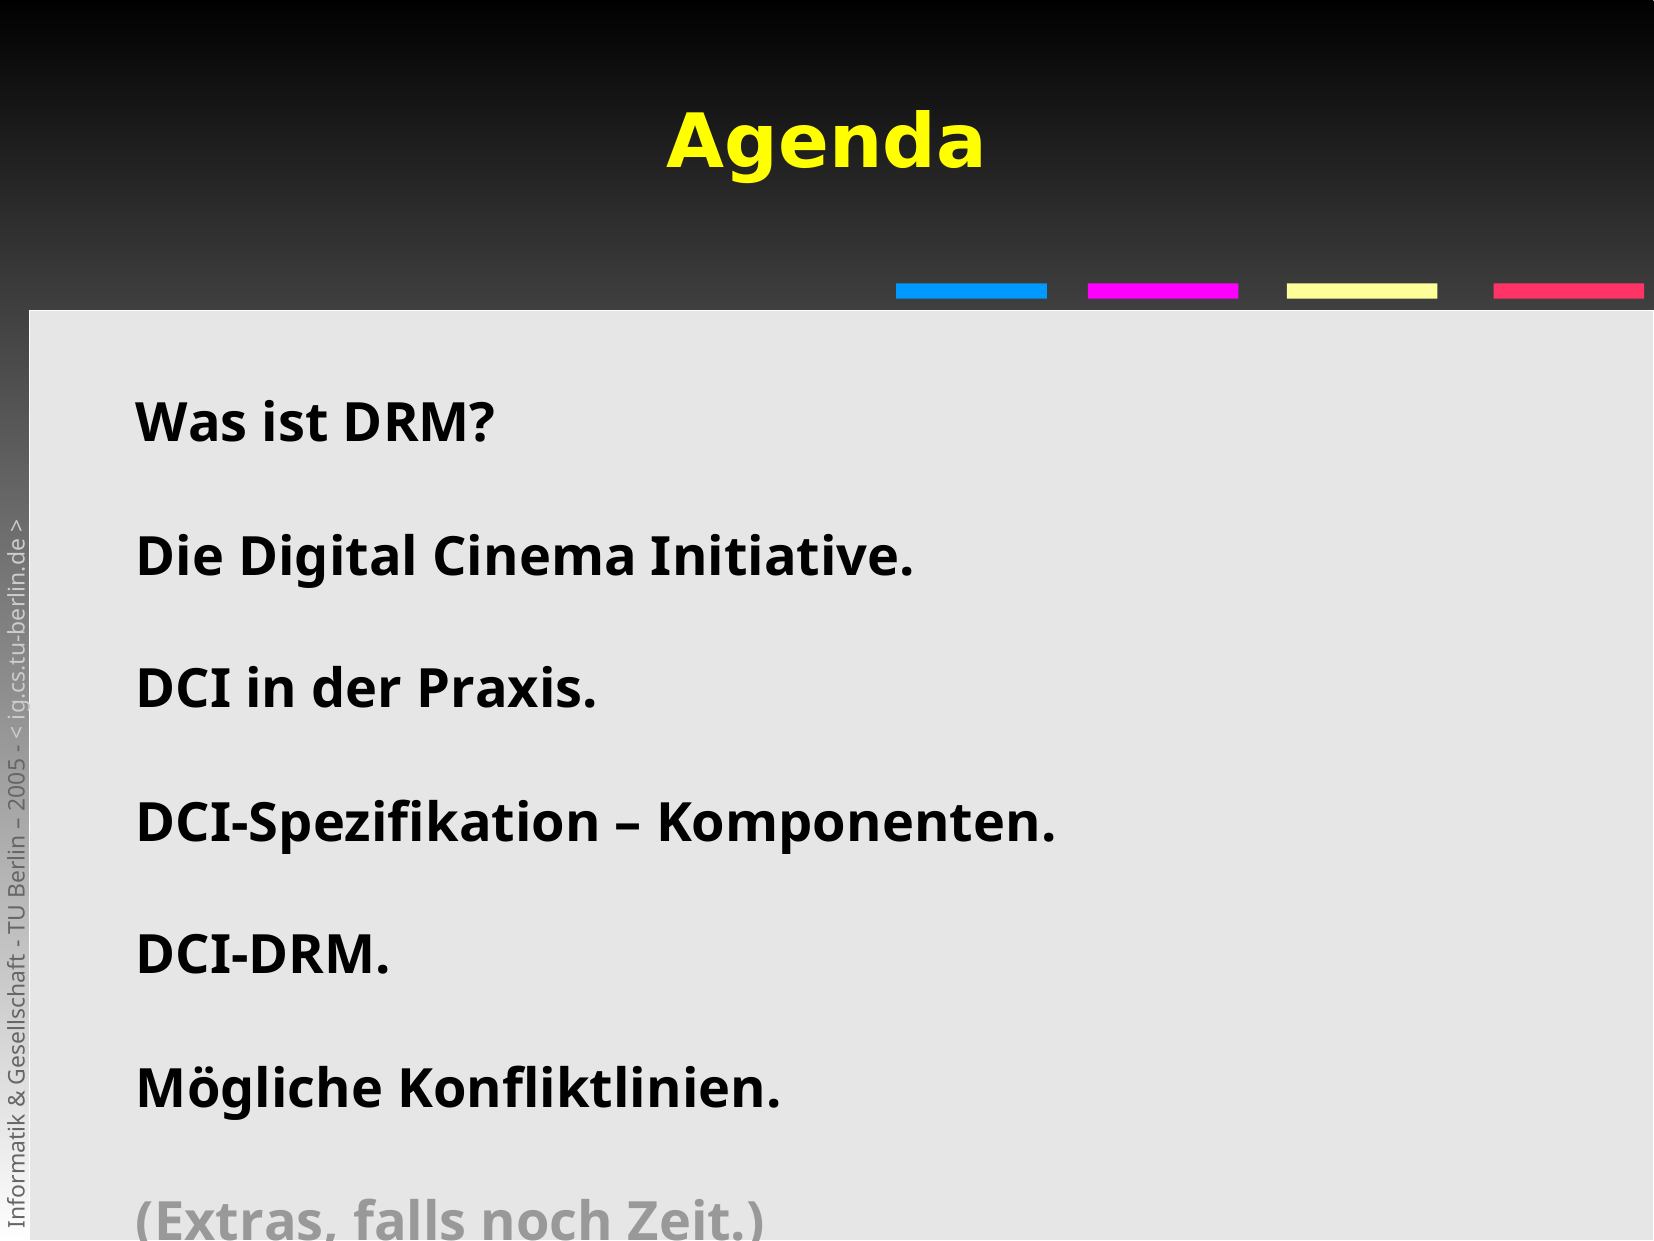

# Agenda
Was ist DRM?
Die Digital Cinema Initiative.
DCI in der Praxis.
DCI-Spezifikation – Komponenten.
DCI-DRM.
Mögliche Konfliktlinien.
(Extras, falls noch Zeit.)